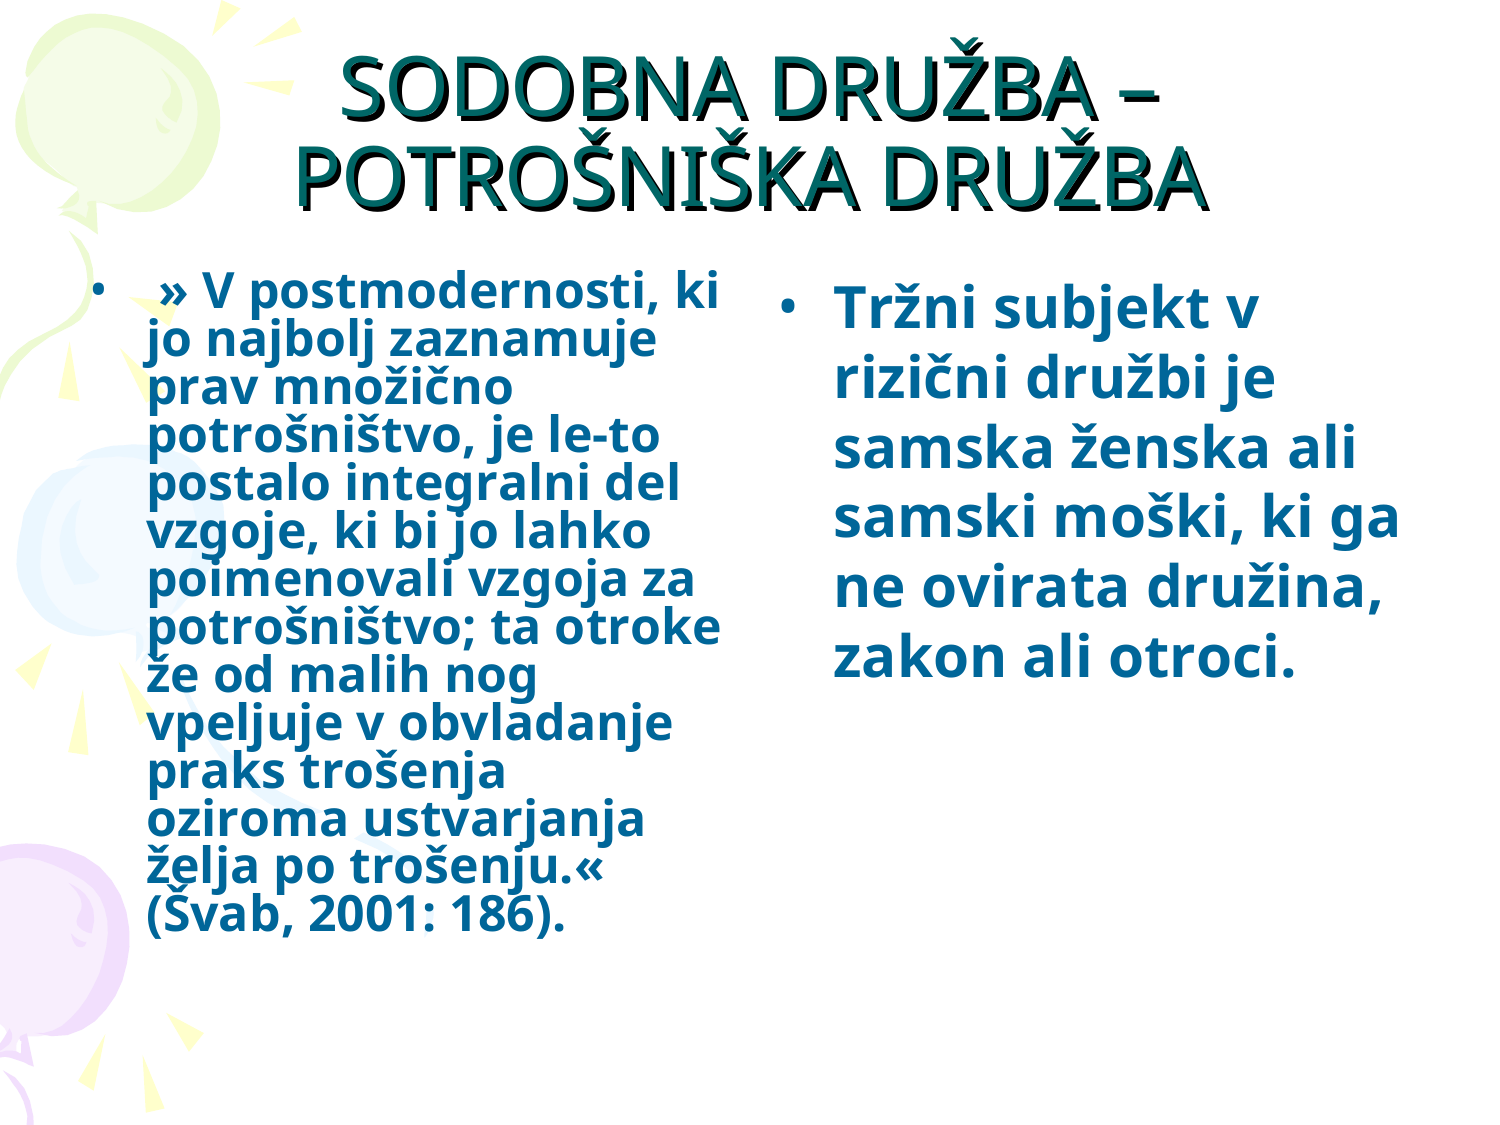

# SODOBNA DRUŽBA – POTROŠNIŠKA DRUŽBA
 » V postmodernosti, ki jo najbolj zaznamuje prav množično potrošništvo, je le-to postalo integralni del vzgoje, ki bi jo lahko poimenovali vzgoja za potrošništvo; ta otroke že od malih nog vpeljuje v obvladanje praks trošenja oziroma ustvarjanja želja po trošenju.« (Švab, 2001: 186).
Tržni subjekt v rizični družbi je samska ženska ali samski moški, ki ga ne ovirata družina, zakon ali otroci.